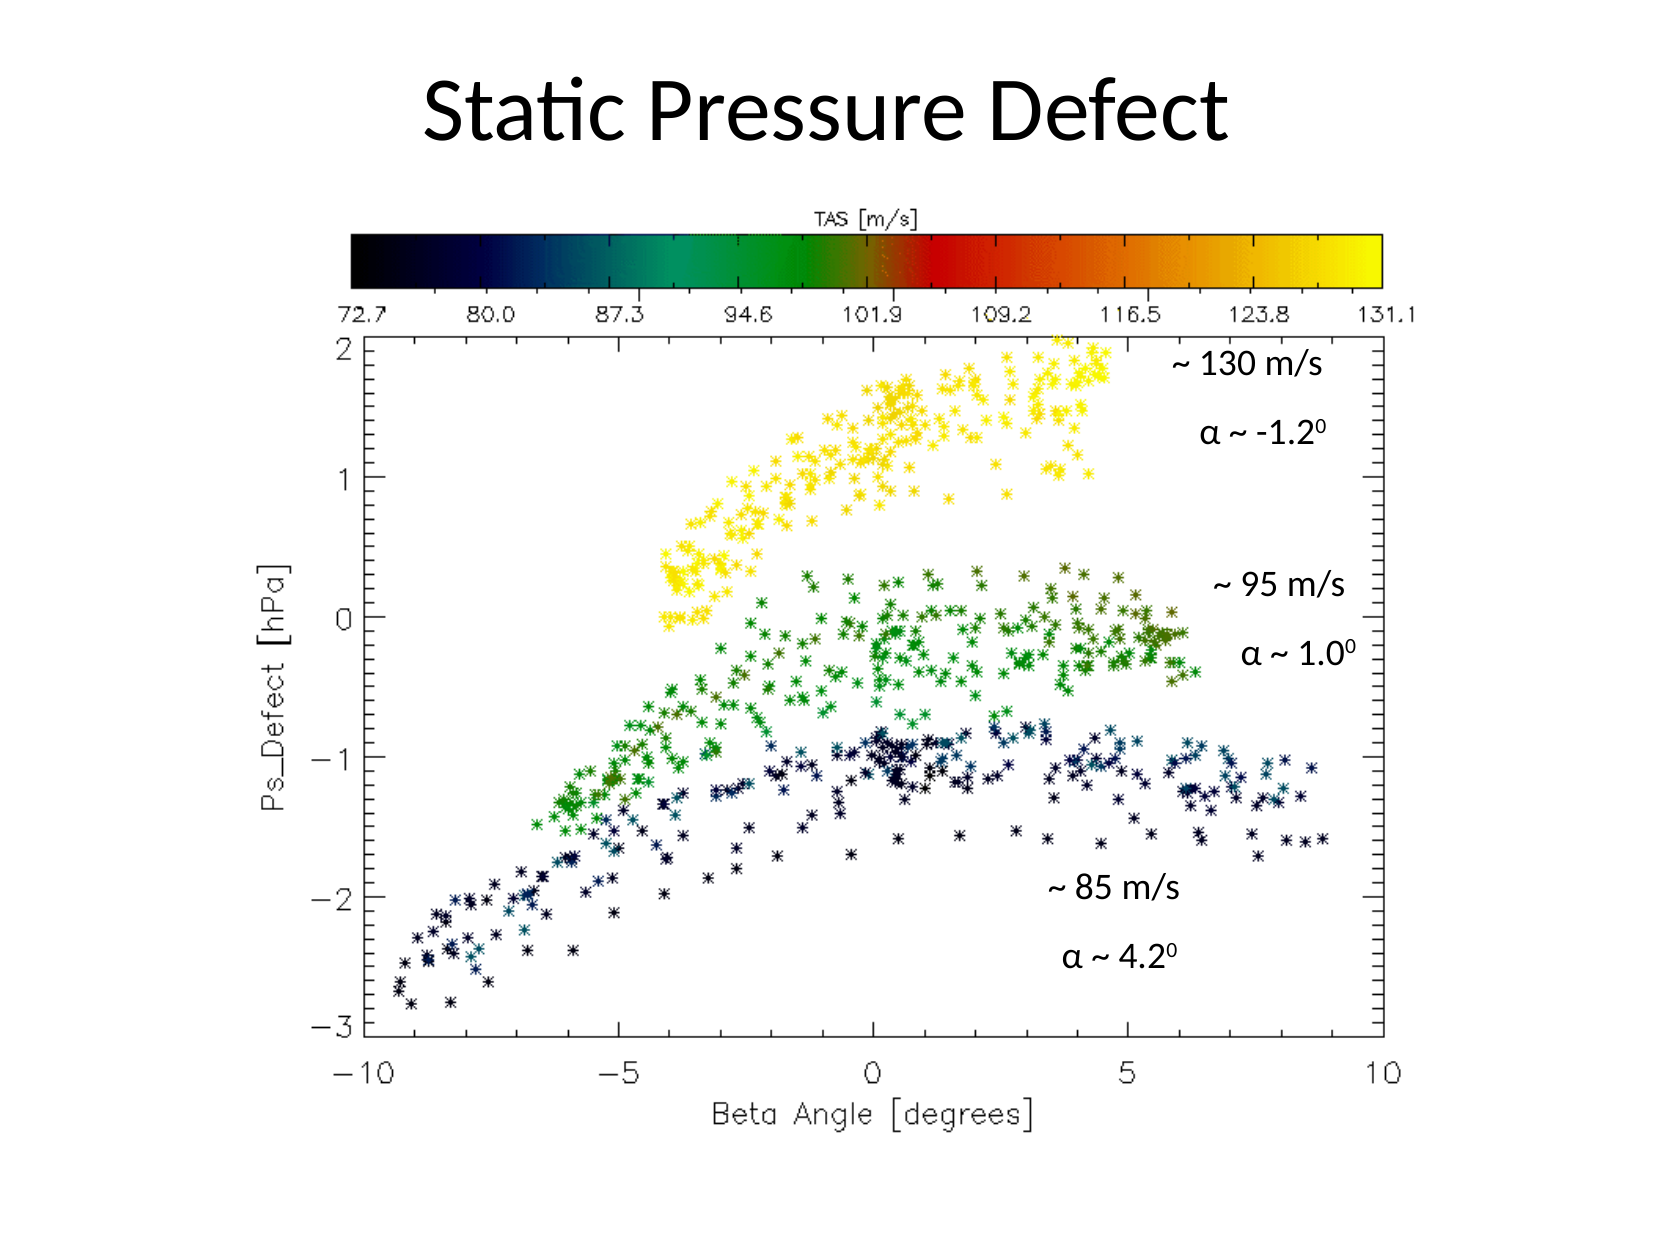

# Static Pressure Defect
~ 130 m/s
α ~ -1.20
~ 95 m/s
α ~ 1.00
~ 85 m/s
α ~ 4.20